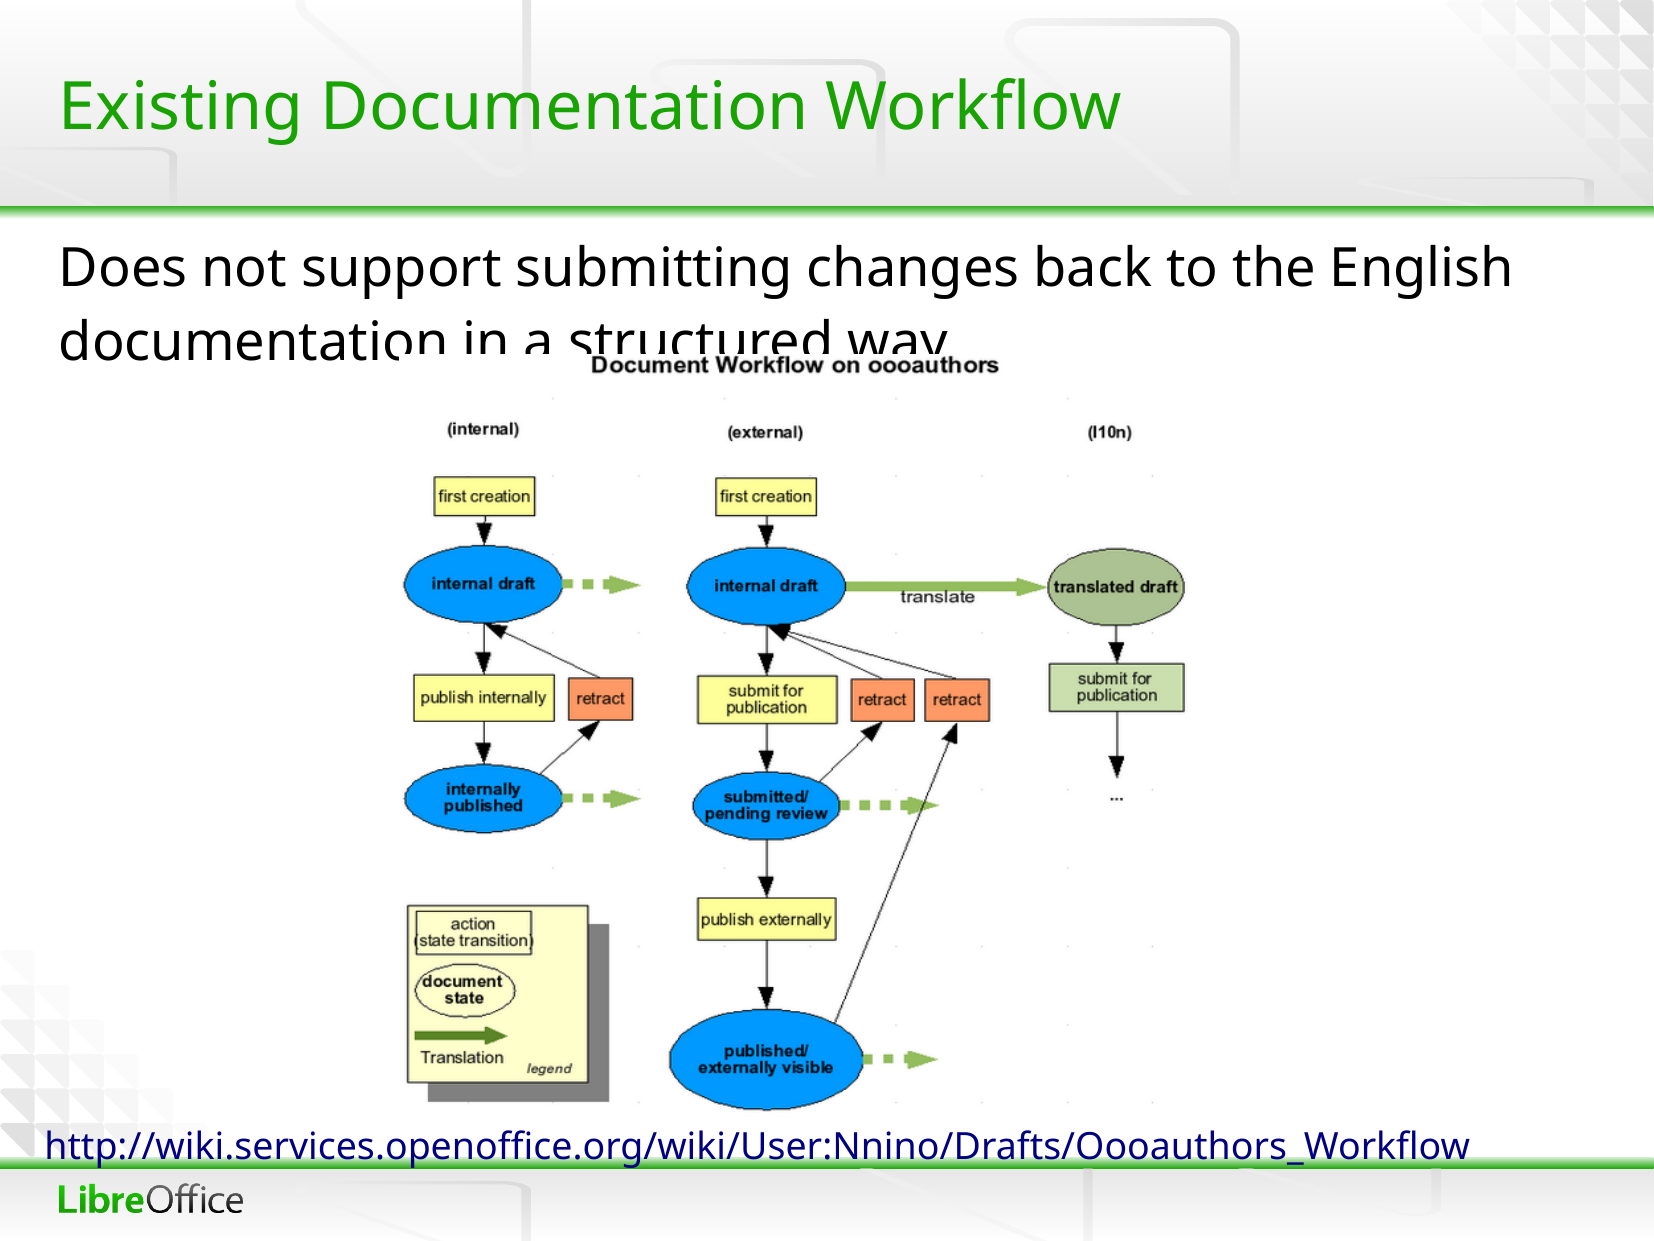

# Existing Documentation Workflow
Does not support submitting changes back to the English documentation in a structured way
http://wiki.services.openoffice.org/wiki/User:Nnino/Drafts/Oooauthors_Workflow